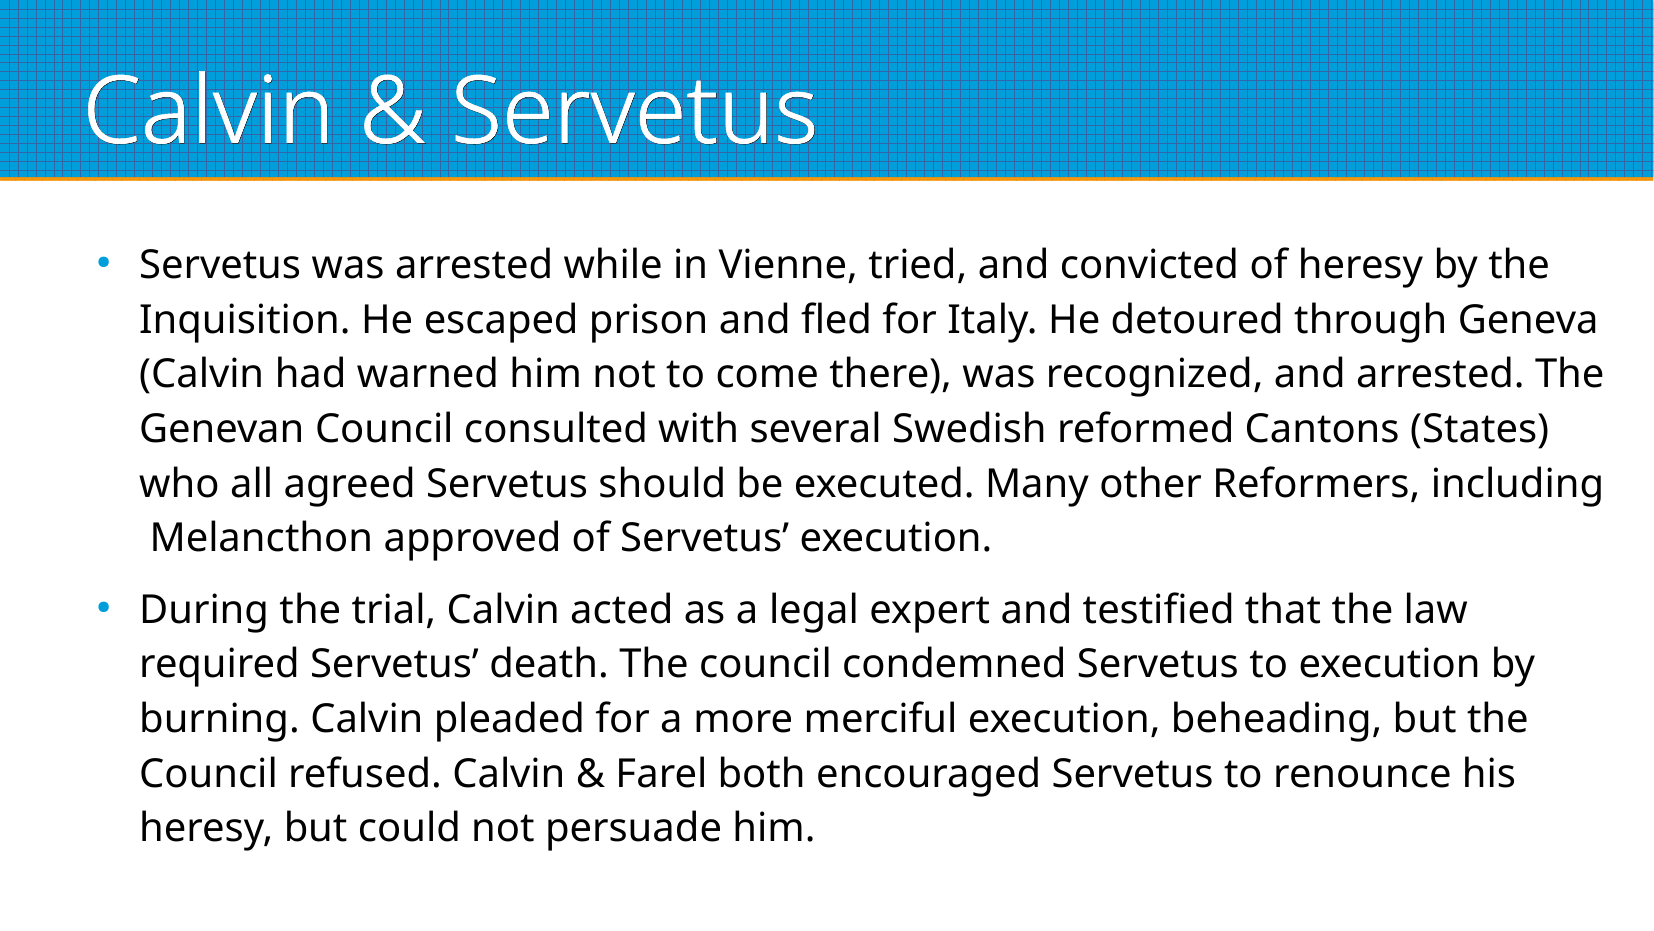

# Calvin & Servetus
Servetus was arrested while in Vienne, tried, and convicted of heresy by the Inquisition. He escaped prison and fled for Italy. He detoured through Geneva (Calvin had warned him not to come there), was recognized, and arrested. The Genevan Council consulted with several Swedish reformed Cantons (States) who all agreed Servetus should be executed. Many other Reformers, including Melancthon approved of Servetus’ execution.
During the trial, Calvin acted as a legal expert and testified that the law required Servetus’ death. The council condemned Servetus to execution by burning. Calvin pleaded for a more merciful execution, beheading, but the Council refused. Calvin & Farel both encouraged Servetus to renounce his heresy, but could not persuade him.